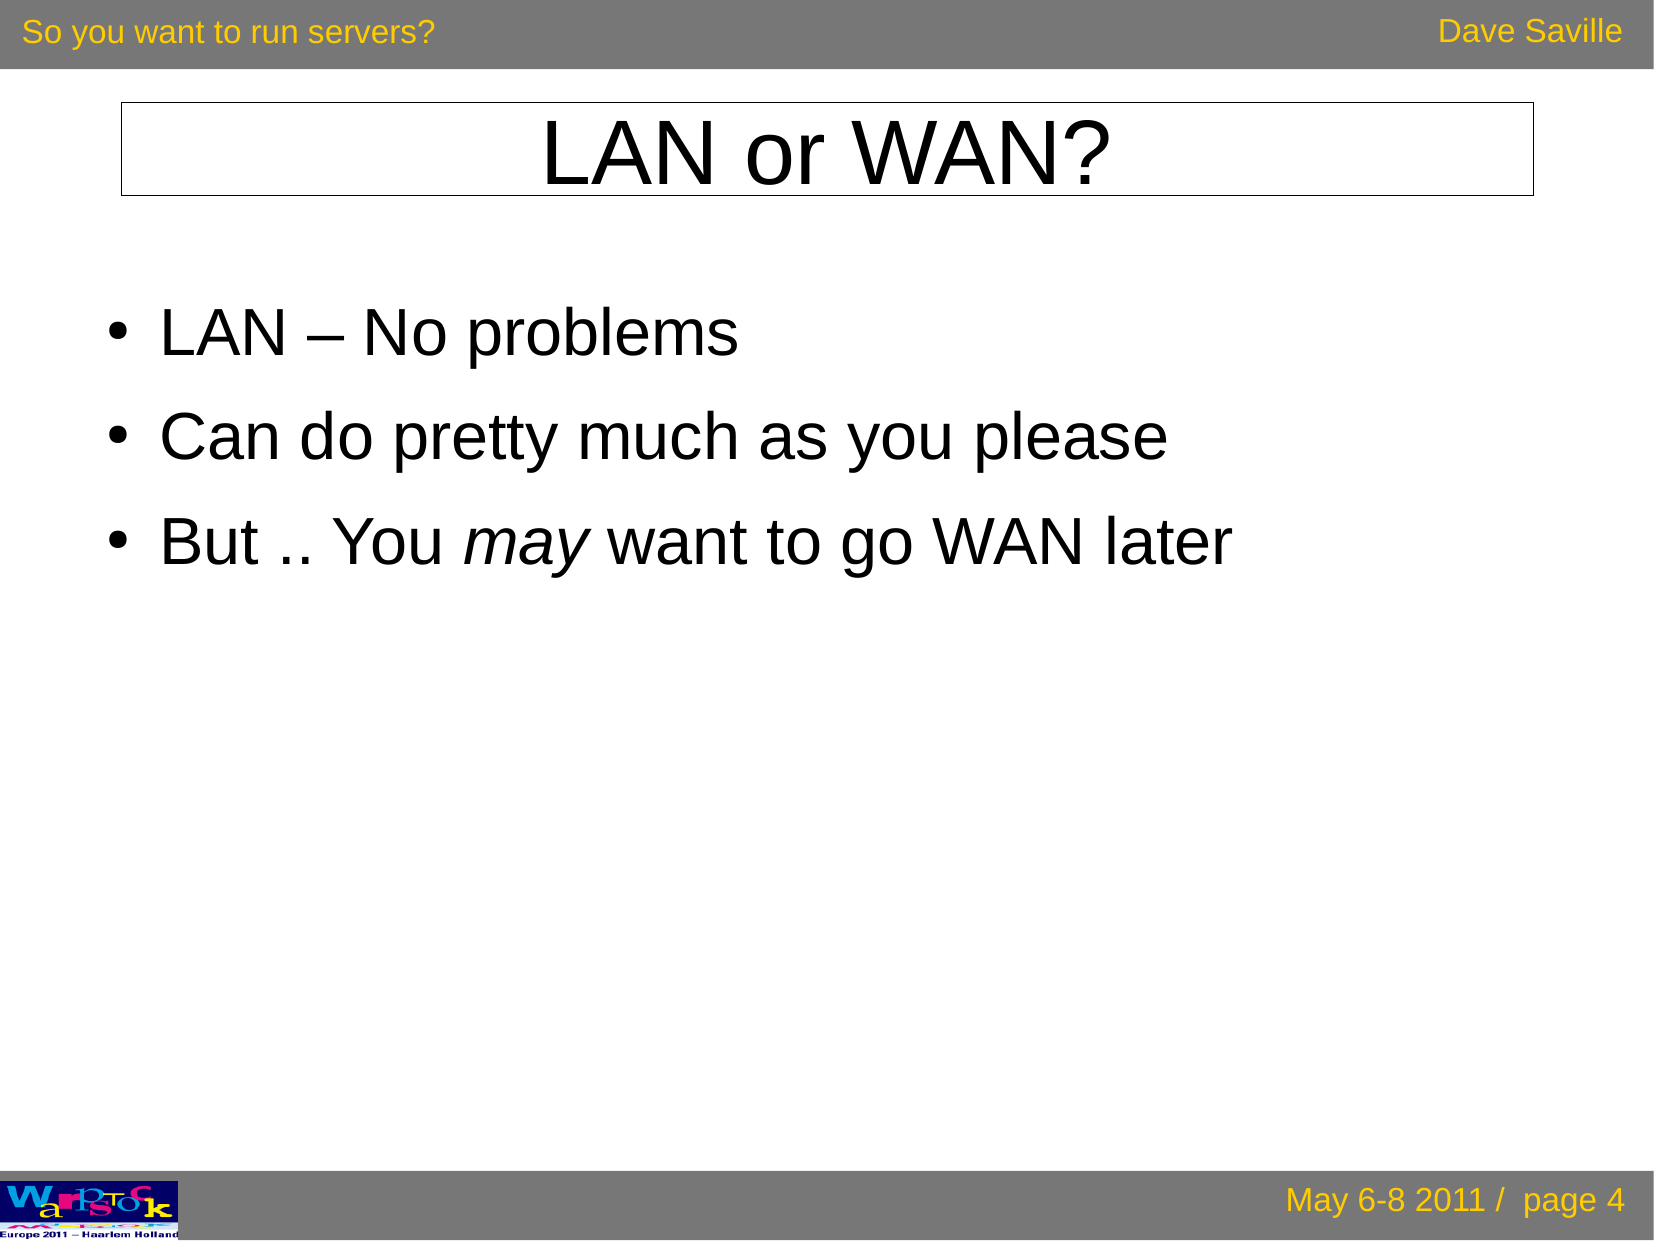

# LAN or WAN?
LAN – No problems
Can do pretty much as you please
But .. You may want to go WAN later